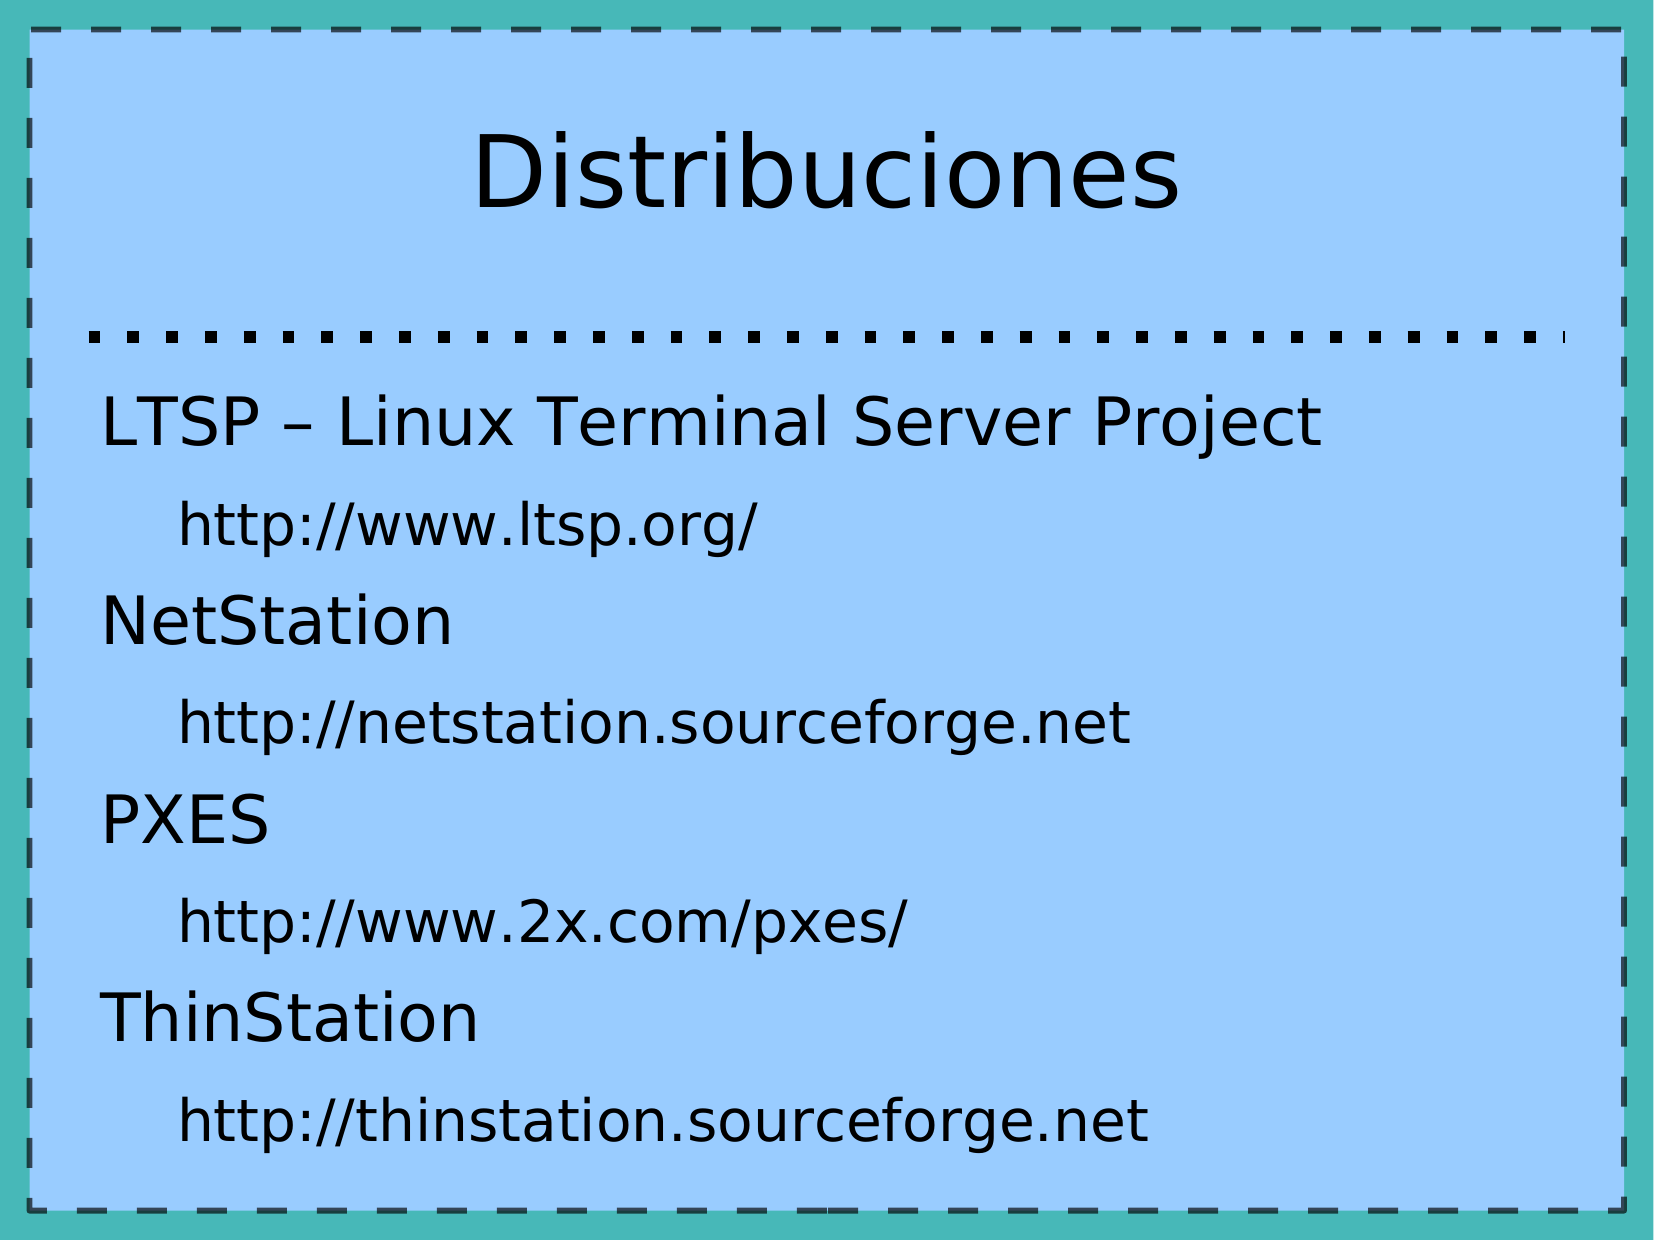

# Distribuciones
LTSP – Linux Terminal Server Project
http://www.ltsp.org/
NetStation
http://netstation.sourceforge.net
PXES
http://www.2x.com/pxes/
ThinStation
http://thinstation.sourceforge.net